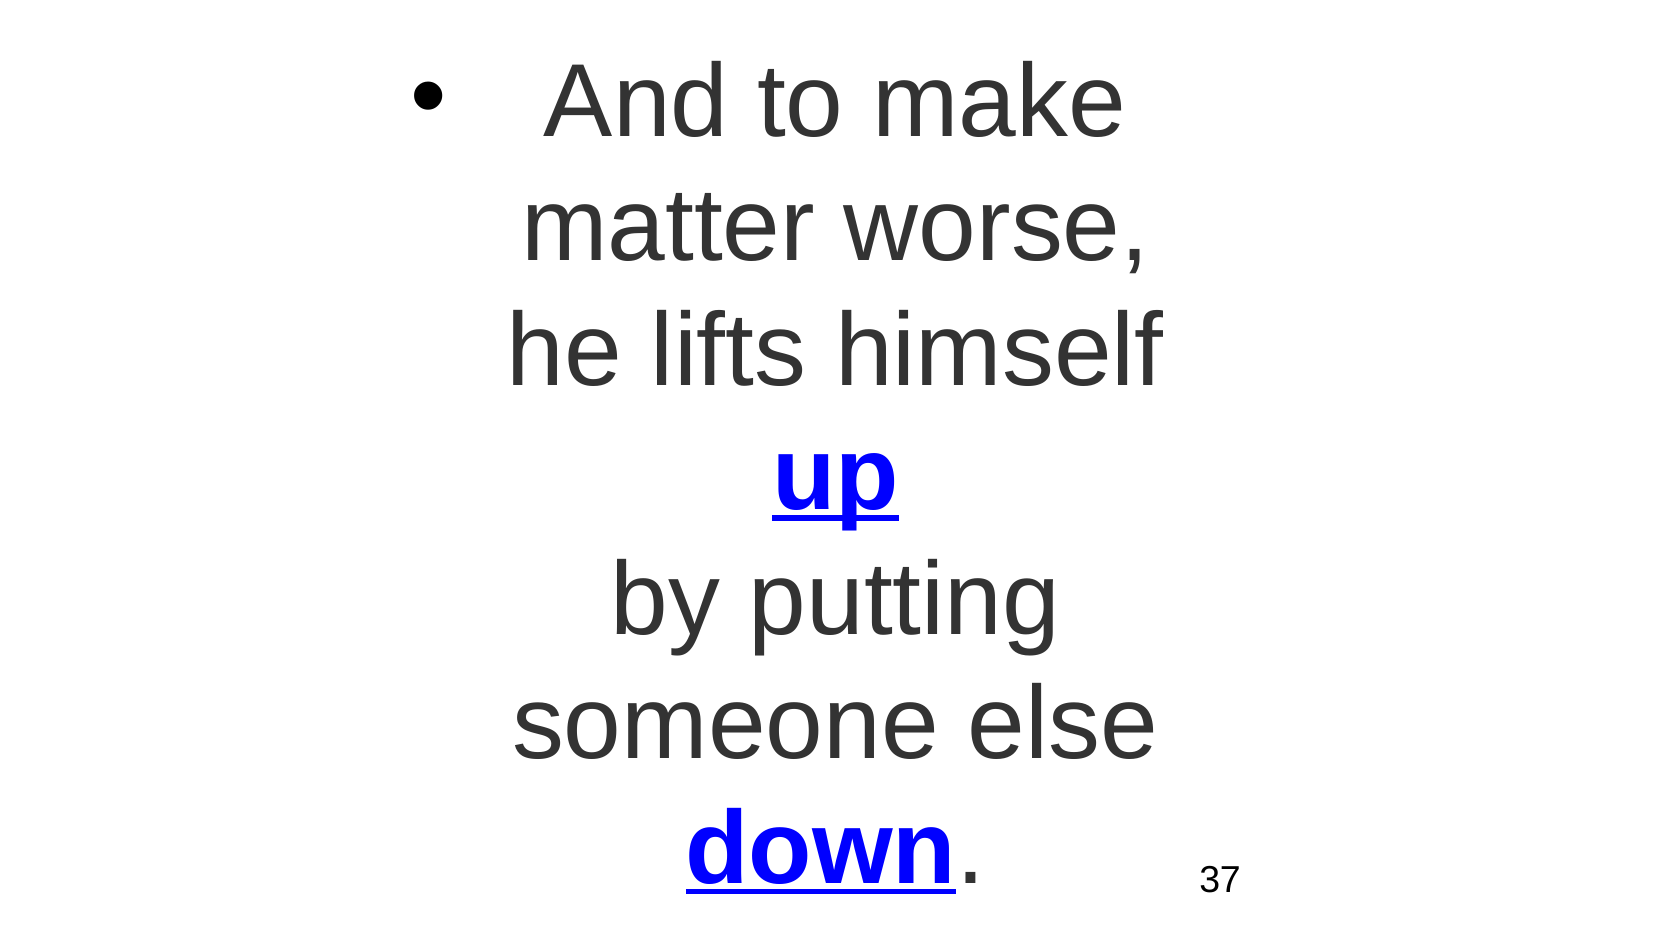

# And to make matter worse, he lifts himself up by putting someone else down.
37